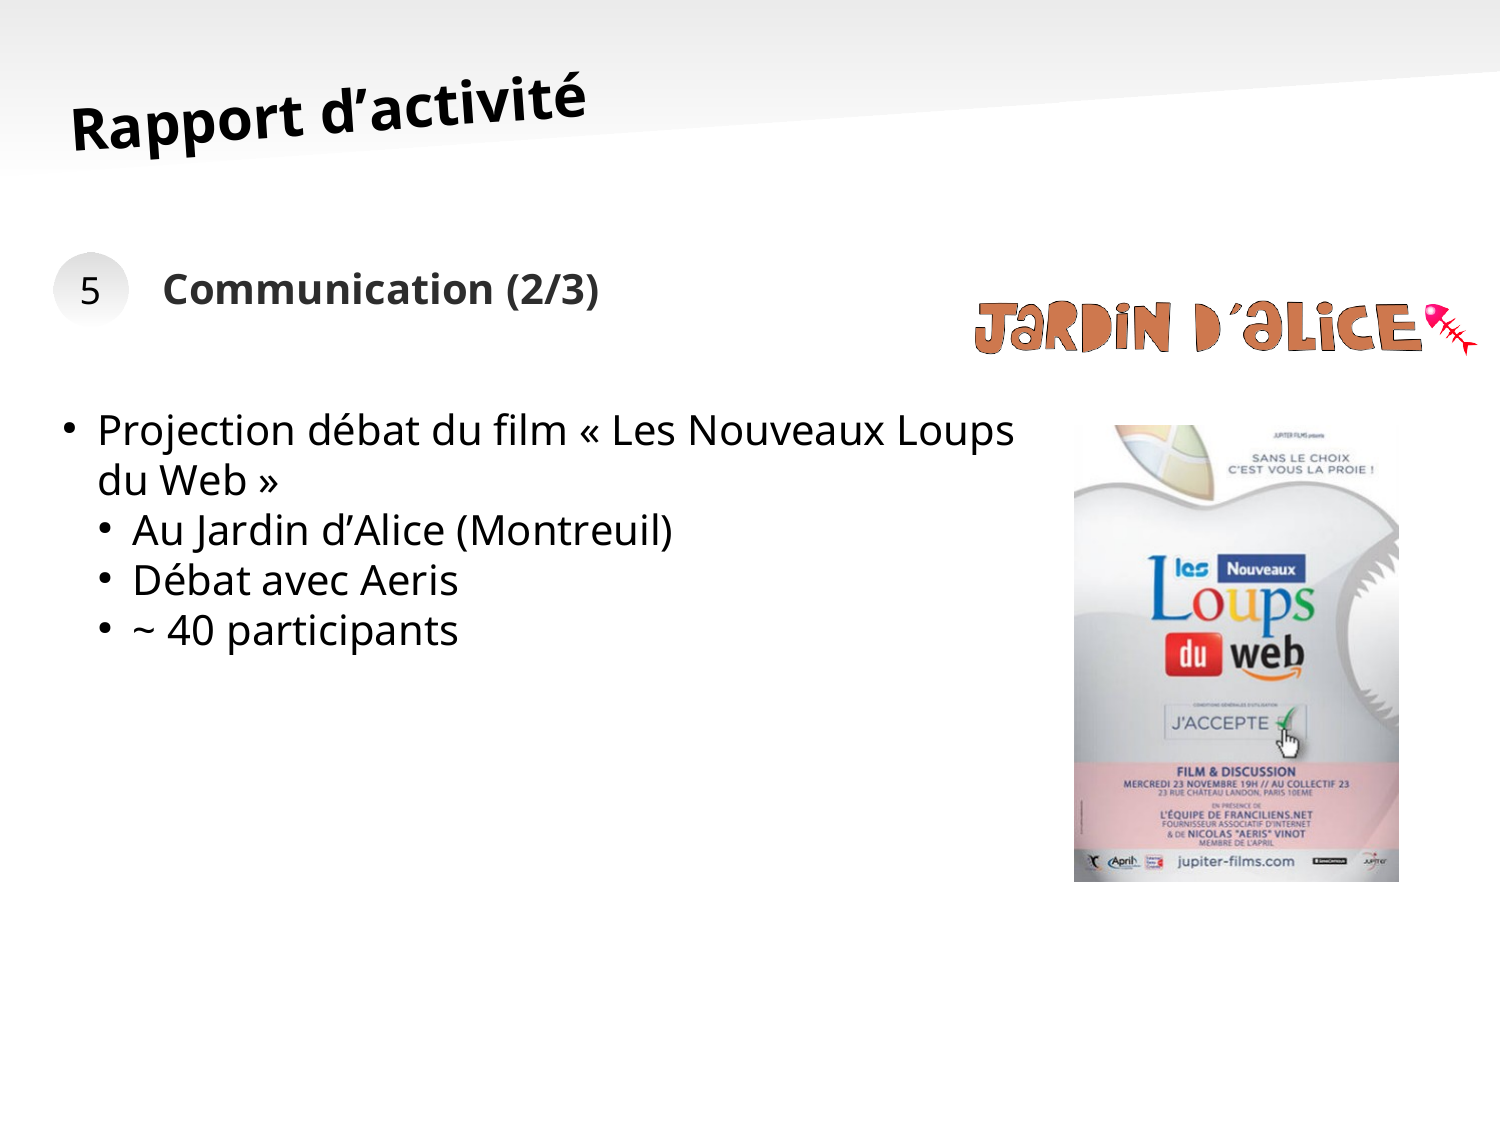

Rapport d’activité
Communication (2/3)
5
Projection débat du film « Les Nouveaux Loups du Web »
Au Jardin d’Alice (Montreuil)
Débat avec Aeris
~ 40 participants
5